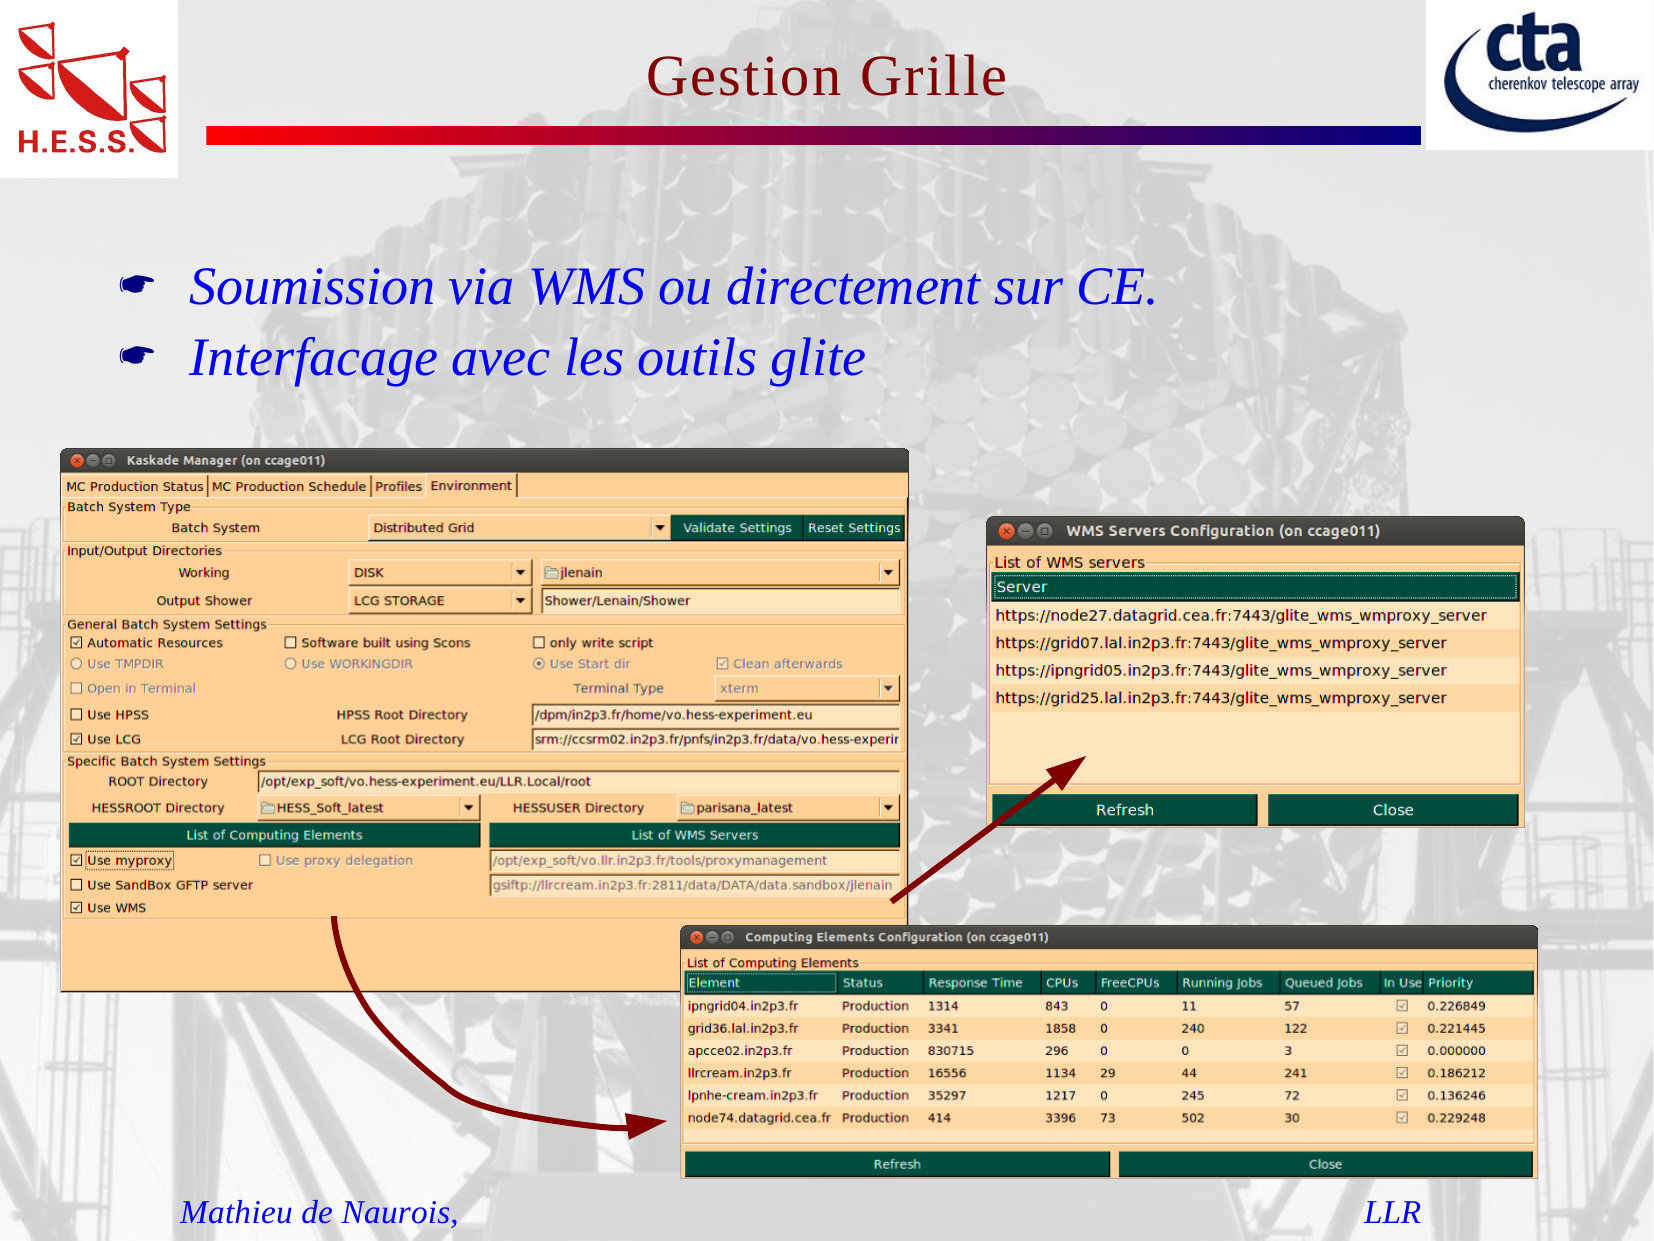

# Gestion Grille
Soumission via WMS ou directement sur CE.
Interfacage avec les outils glite